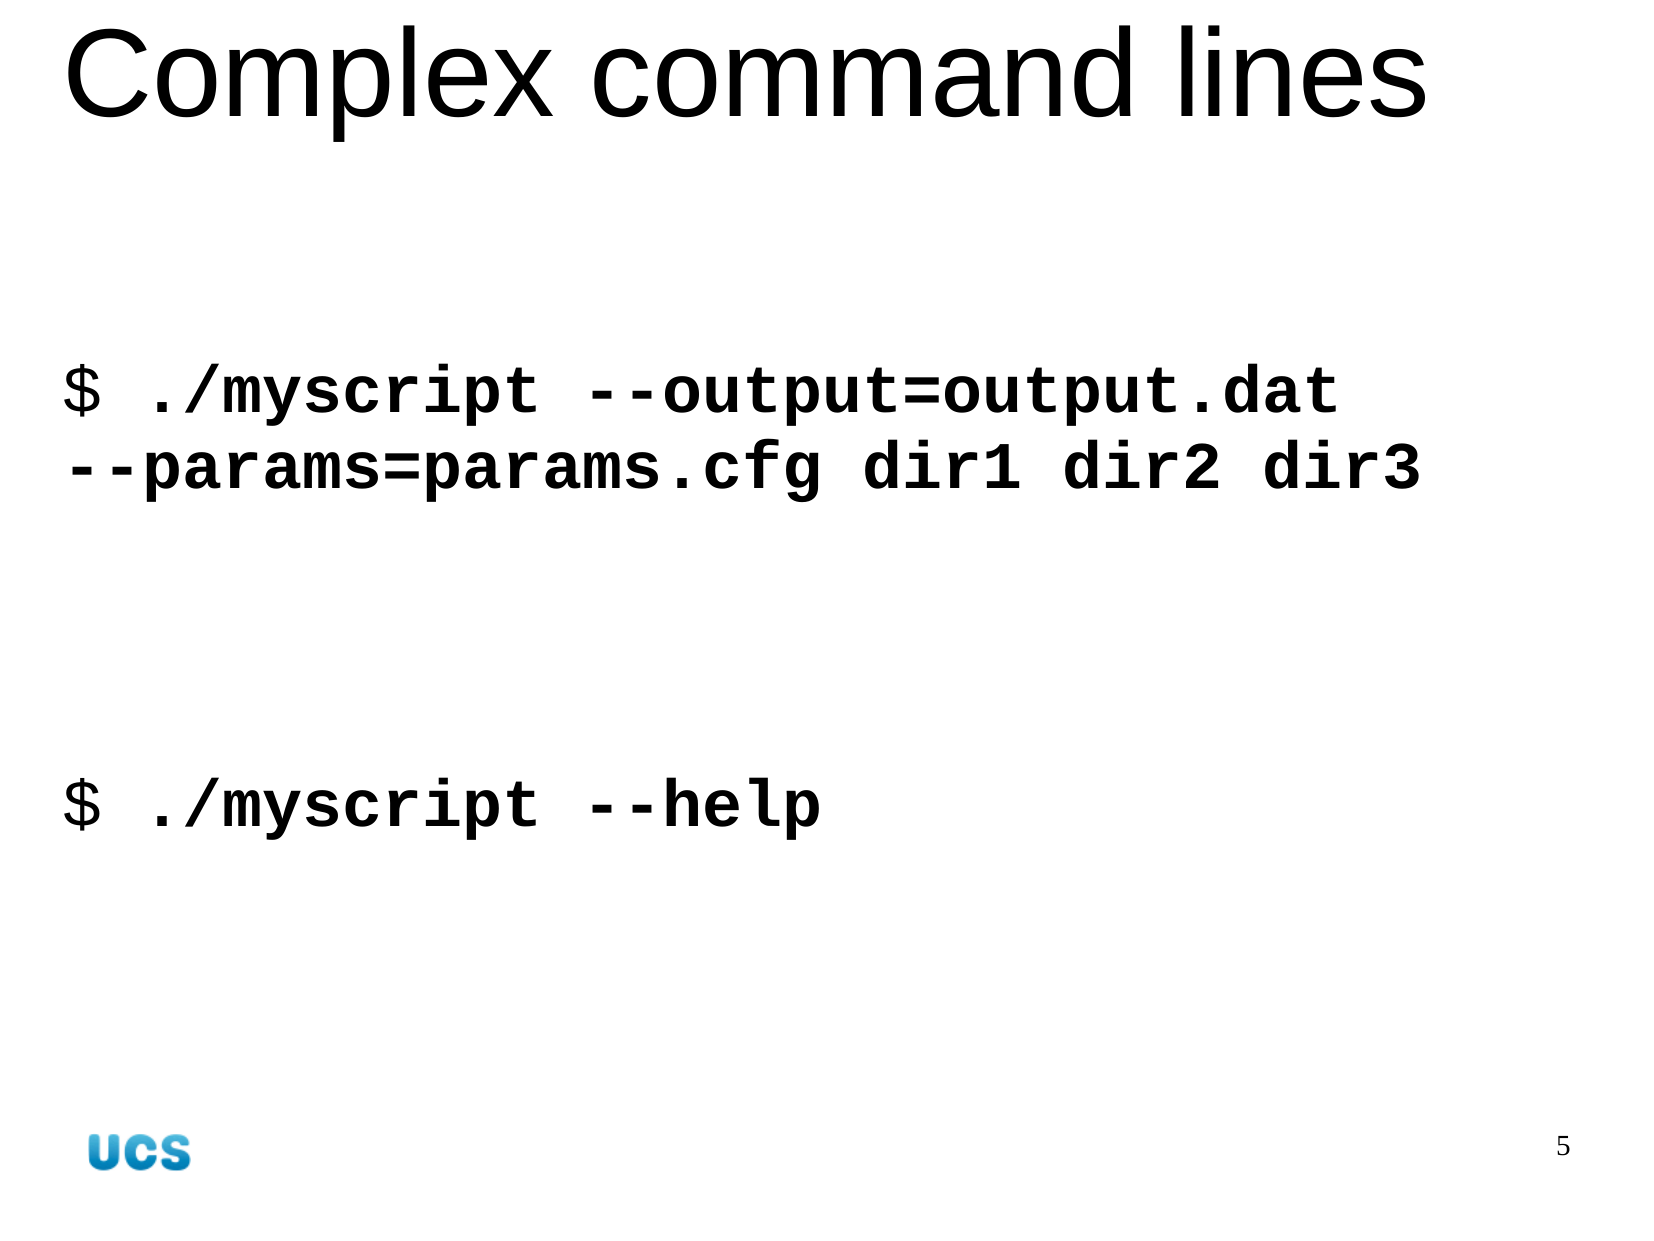

Complex command lines
$ ./myscript --output=output.dat
--params=params.cfg dir1 dir2 dir3
$ ./myscript --help
5